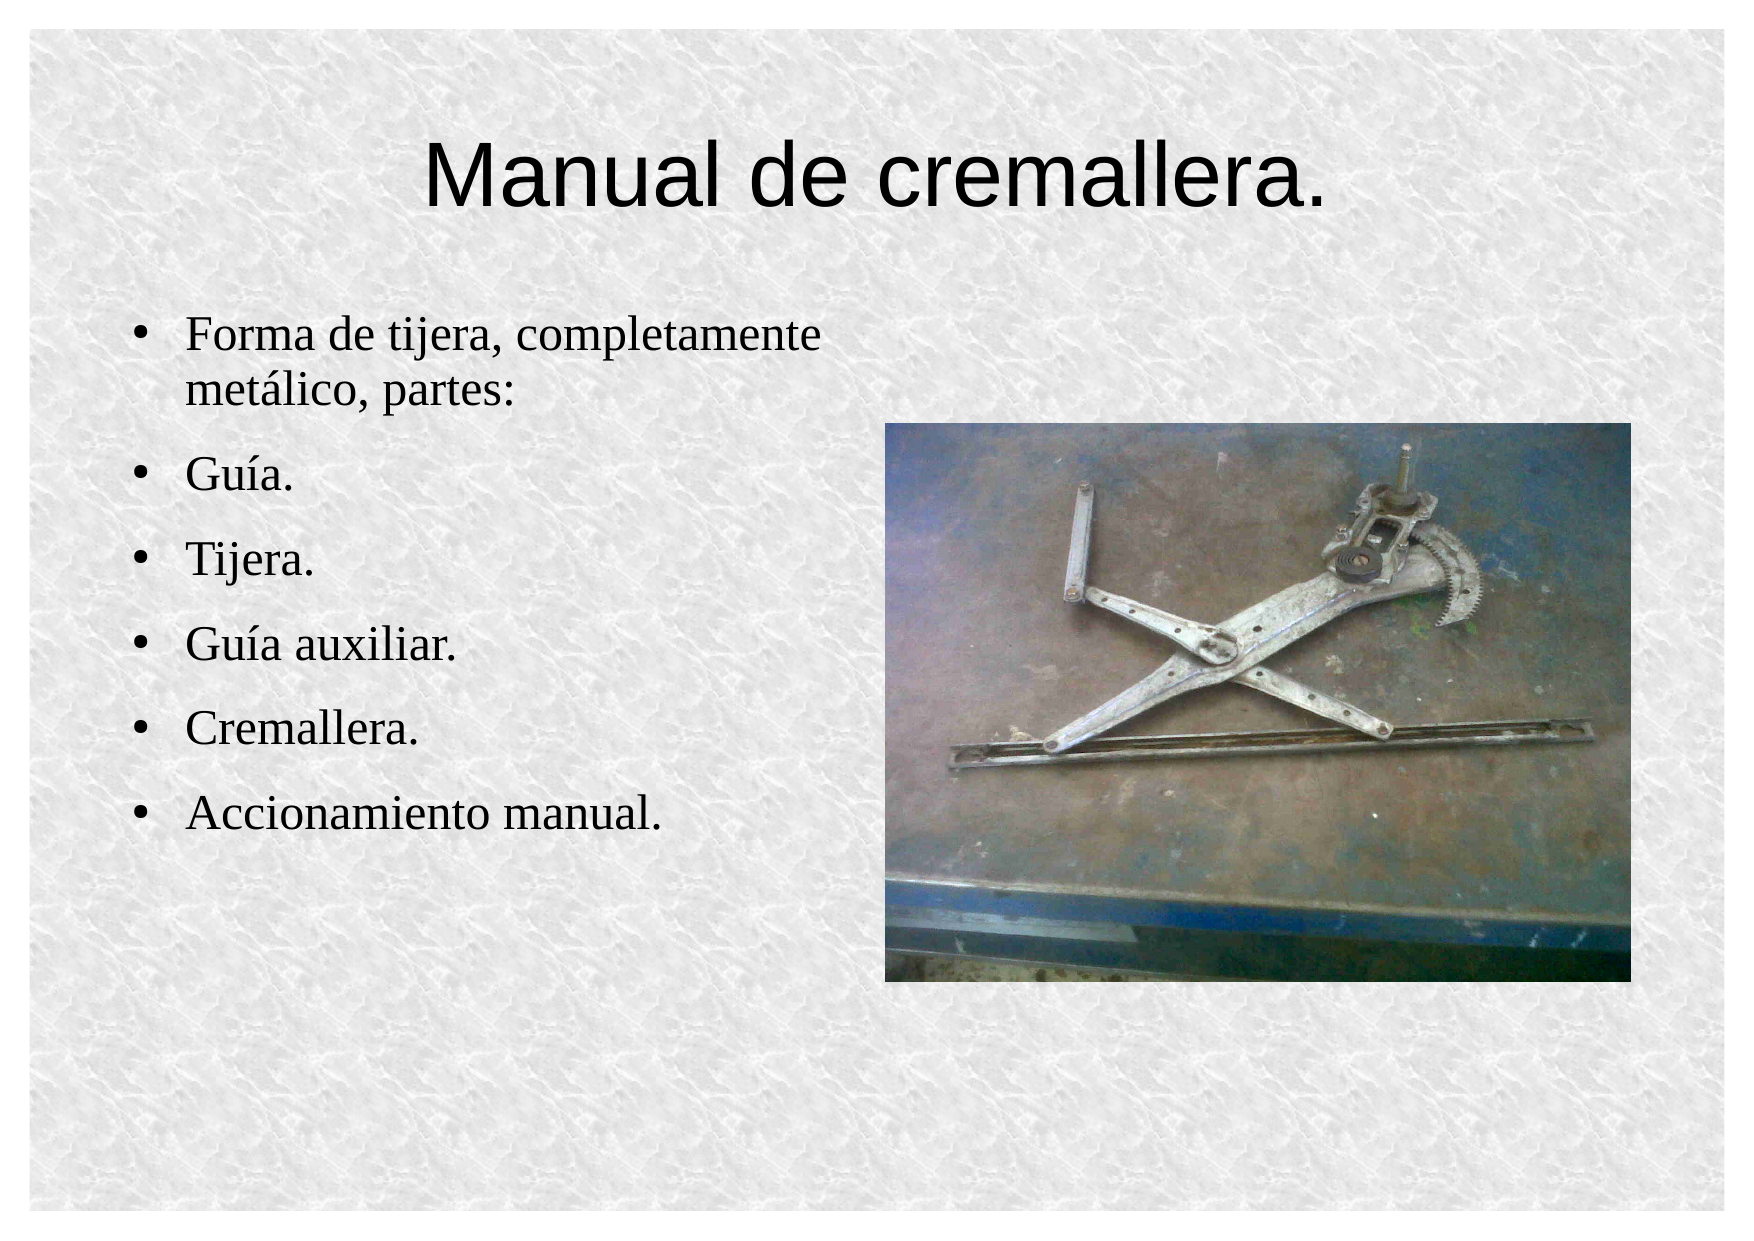

# Manual de cremallera.
Forma de tijera, completamente metálico, partes:
Guía.
Tijera.
Guía auxiliar.
Cremallera.
Accionamiento manual.